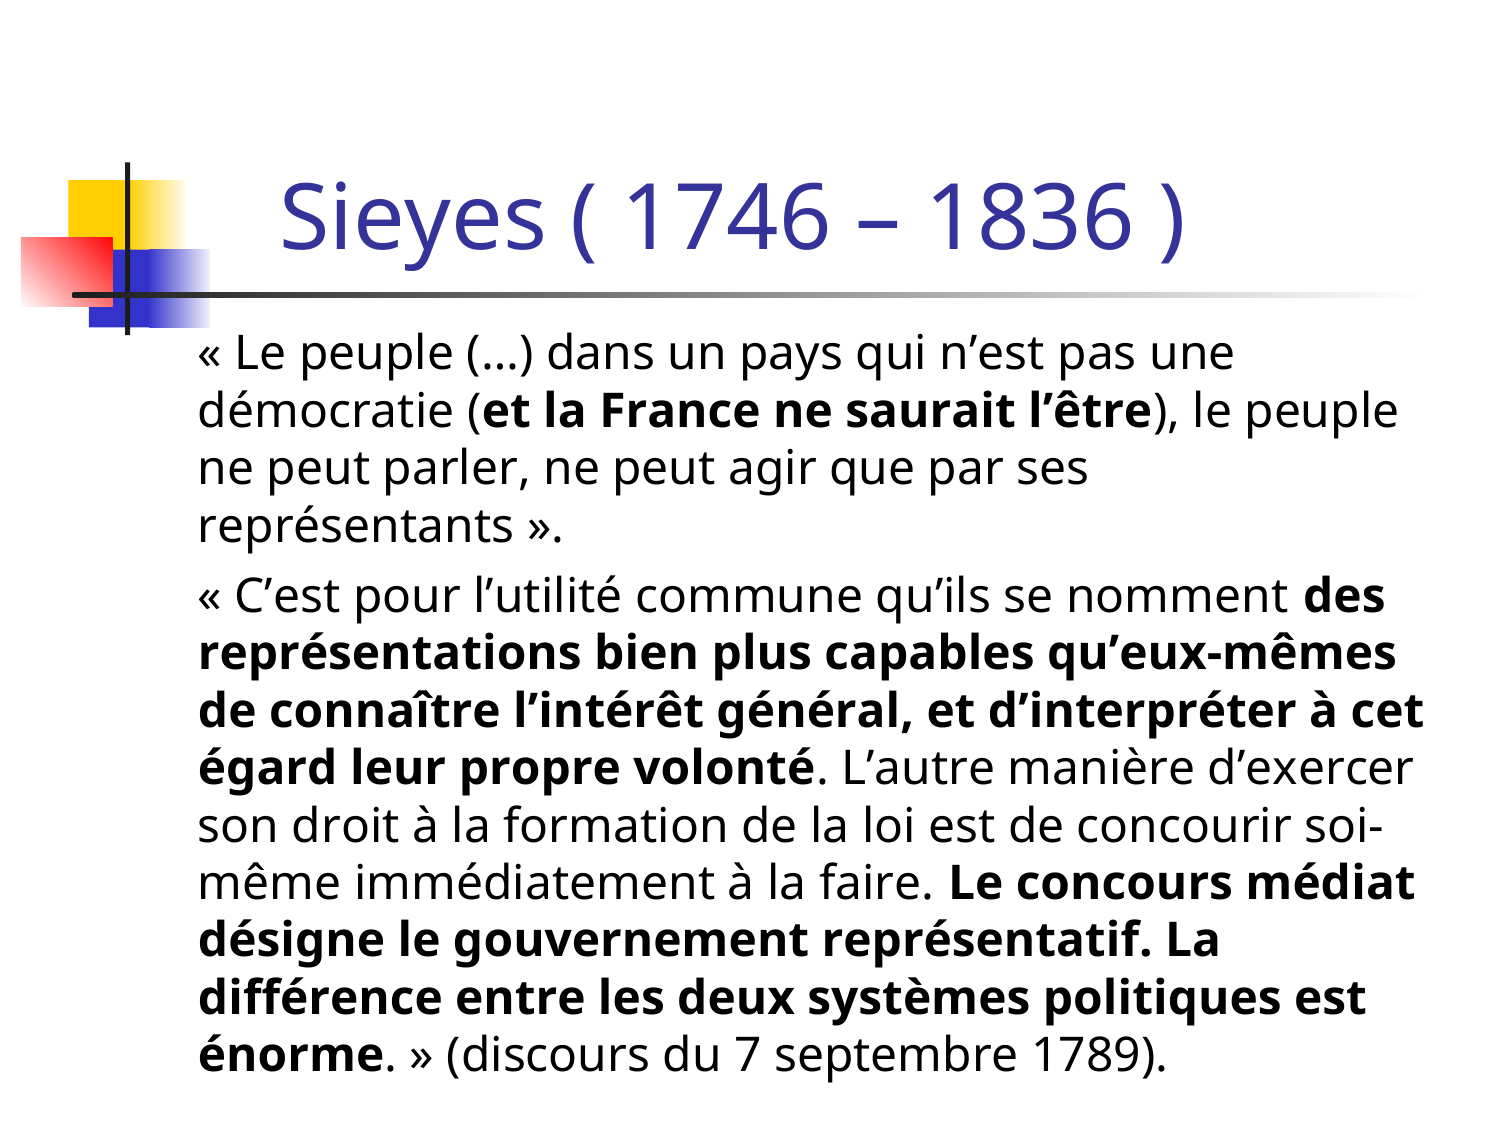

Sieyes ( 1746 – 1836 )
« Le peuple (…) dans un pays qui n’est pas une démocratie (et la France ne saurait l’être), le peuple ne peut parler, ne peut agir que par ses représentants ».
« C’est pour l’utilité commune qu’ils se nomment des représentations bien plus capables qu’eux-mêmes de connaître l’intérêt général, et d’interpréter à cet égard leur propre volonté. L’autre manière d’exercer son droit à la formation de la loi est de concourir soi-même immédiatement à la faire. Le concours médiat désigne le gouvernement représentatif. La différence entre les deux systèmes politiques est énorme. » (discours du 7 septembre 1789).